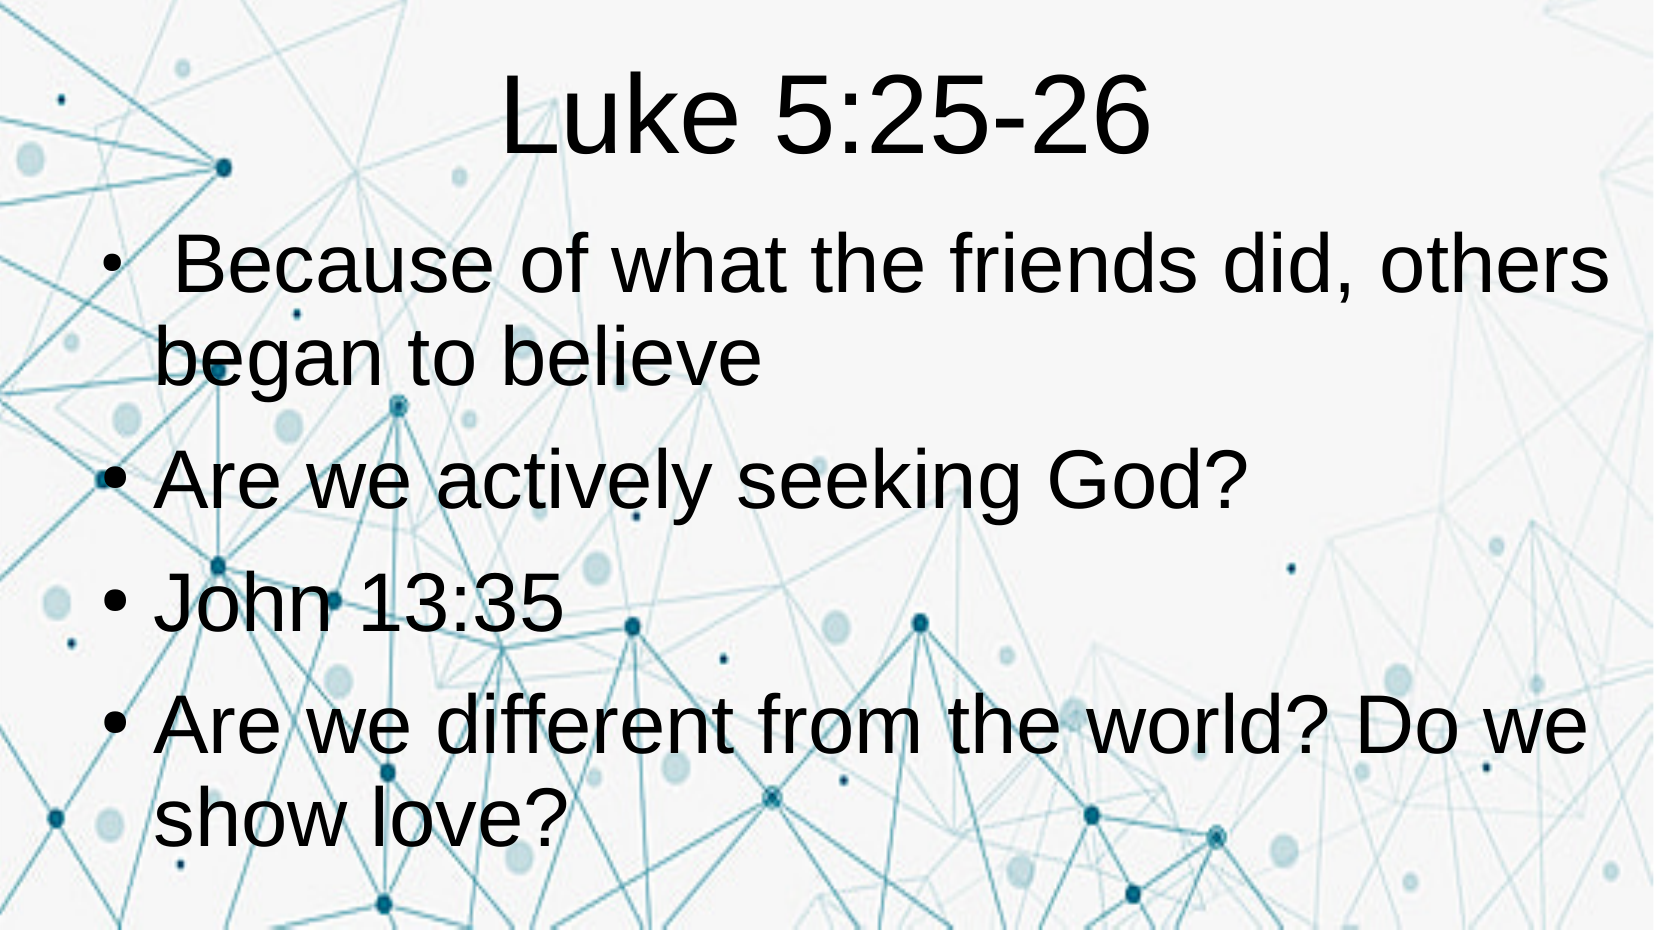

# Luke 5:25-26
 Because of what the friends did, others began to believe
Are we actively seeking God?
John 13:35
Are we different from the world? Do we show love?